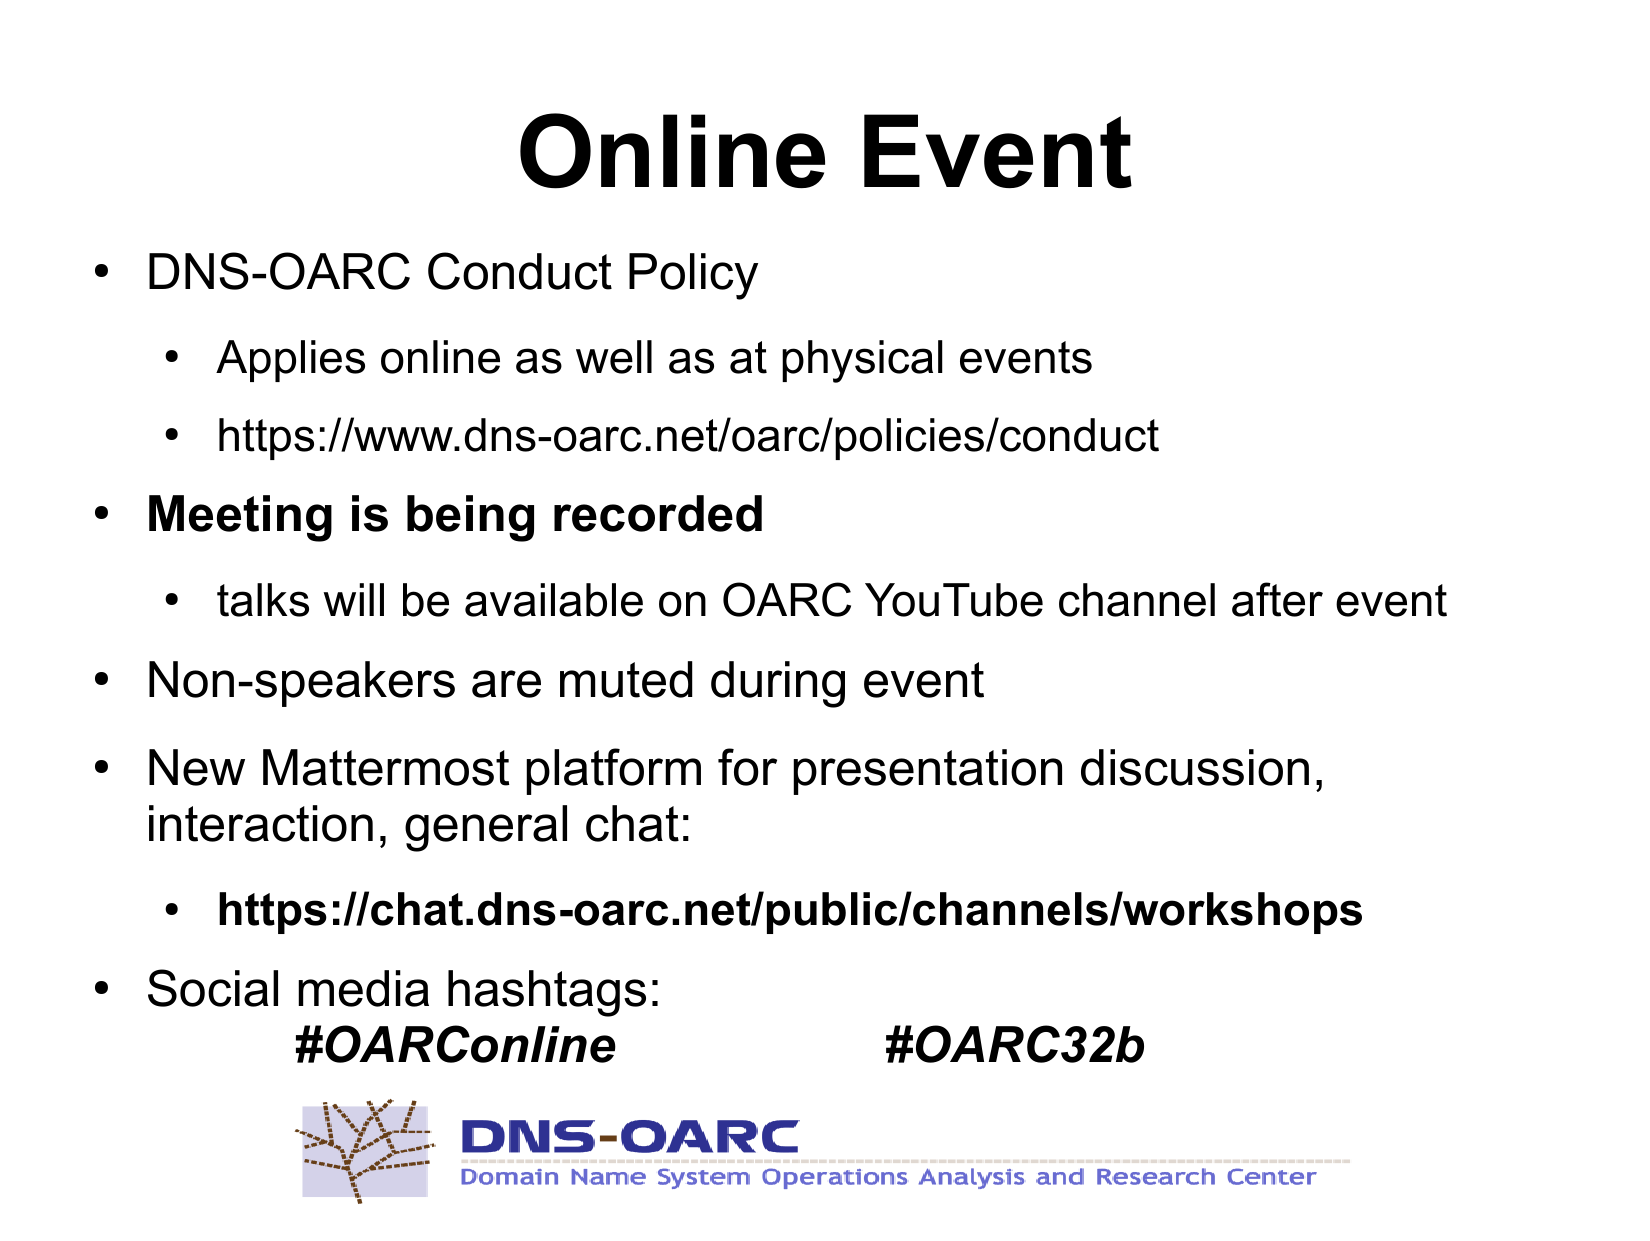

# Online Event
DNS-OARC Conduct Policy
Applies online as well as at physical events
https://www.dns-oarc.net/oarc/policies/conduct
Meeting is being recorded
talks will be available on OARC YouTube channel after event
Non-speakers are muted during event
New Mattermost platform for presentation discussion, interaction, general chat:
https://chat.dns-oarc.net/public/channels/workshops
Social media hashtags:
		#OARConline 				#OARC32b